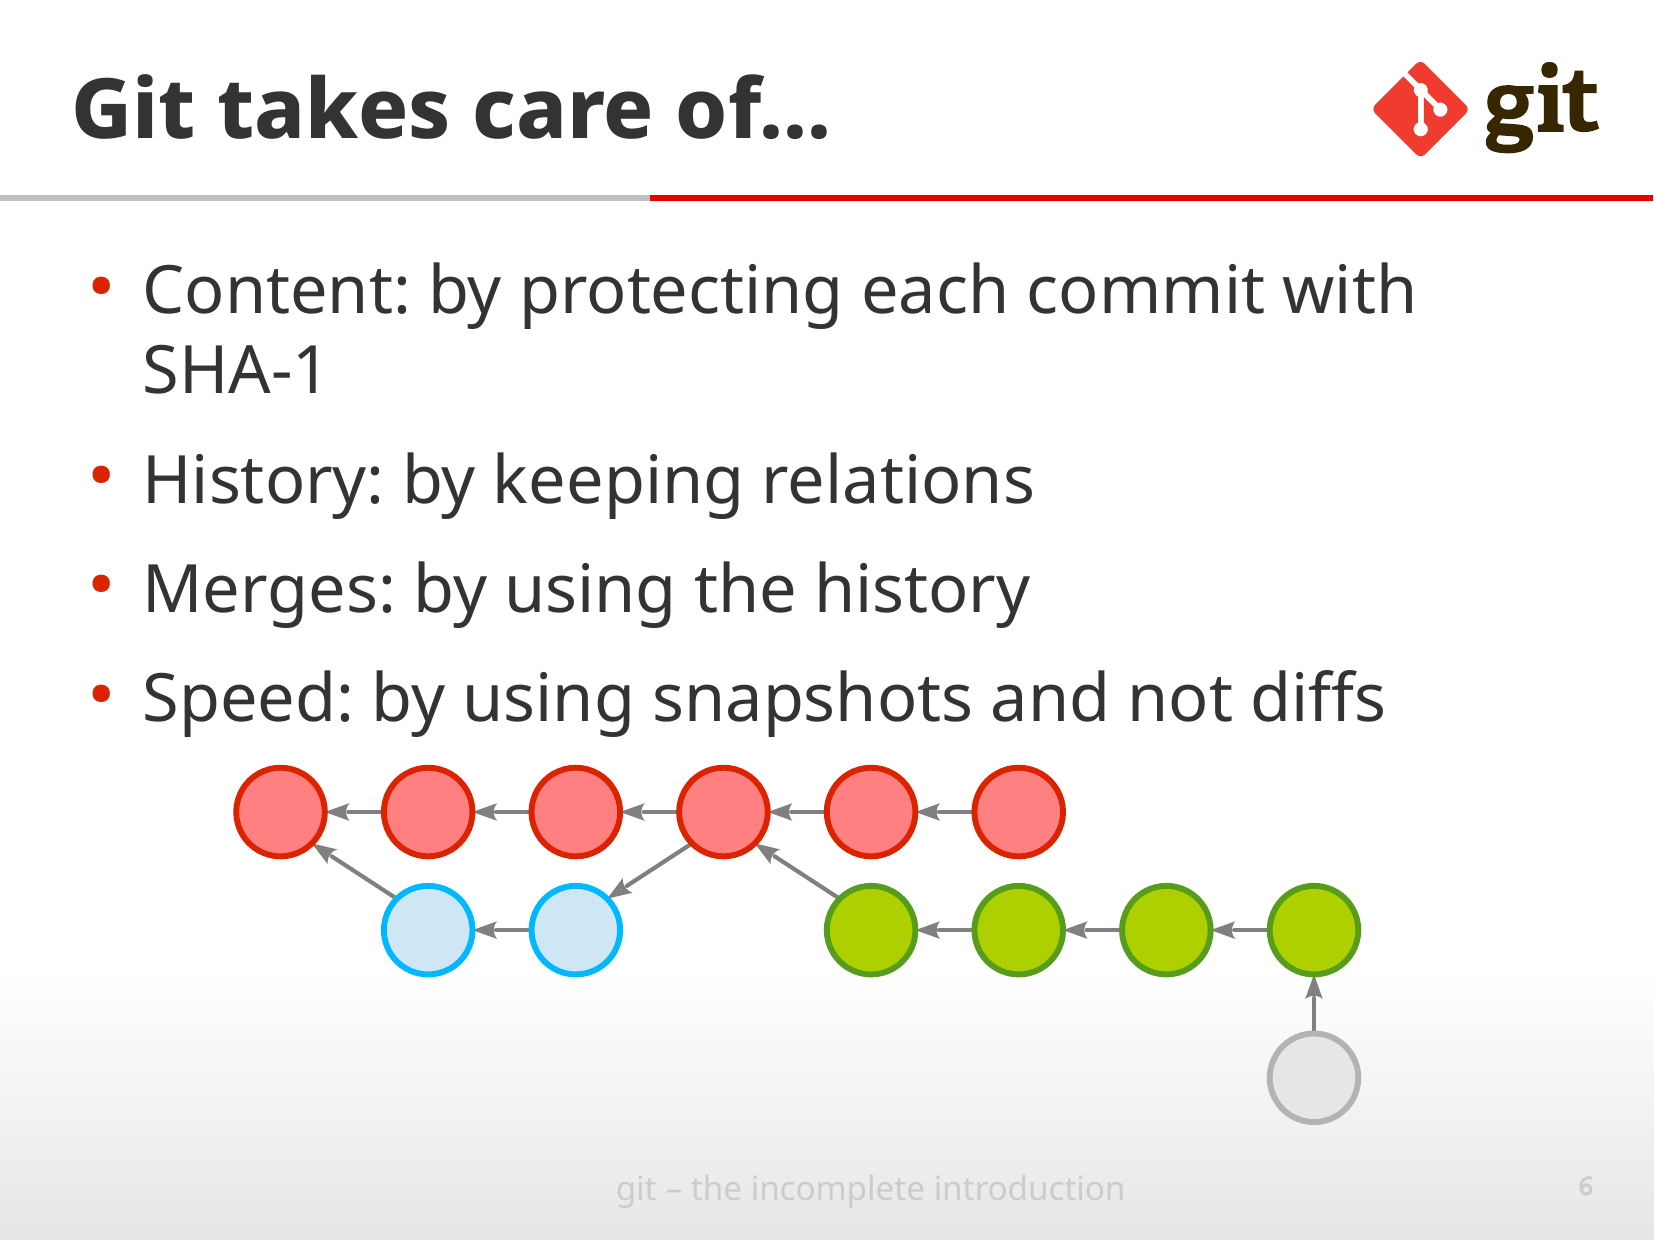

# Git takes care of...
Content: by protecting each commit with SHA-1
History: by keeping relations
Merges: by using the history
Speed: by using snapshots and not diffs
6